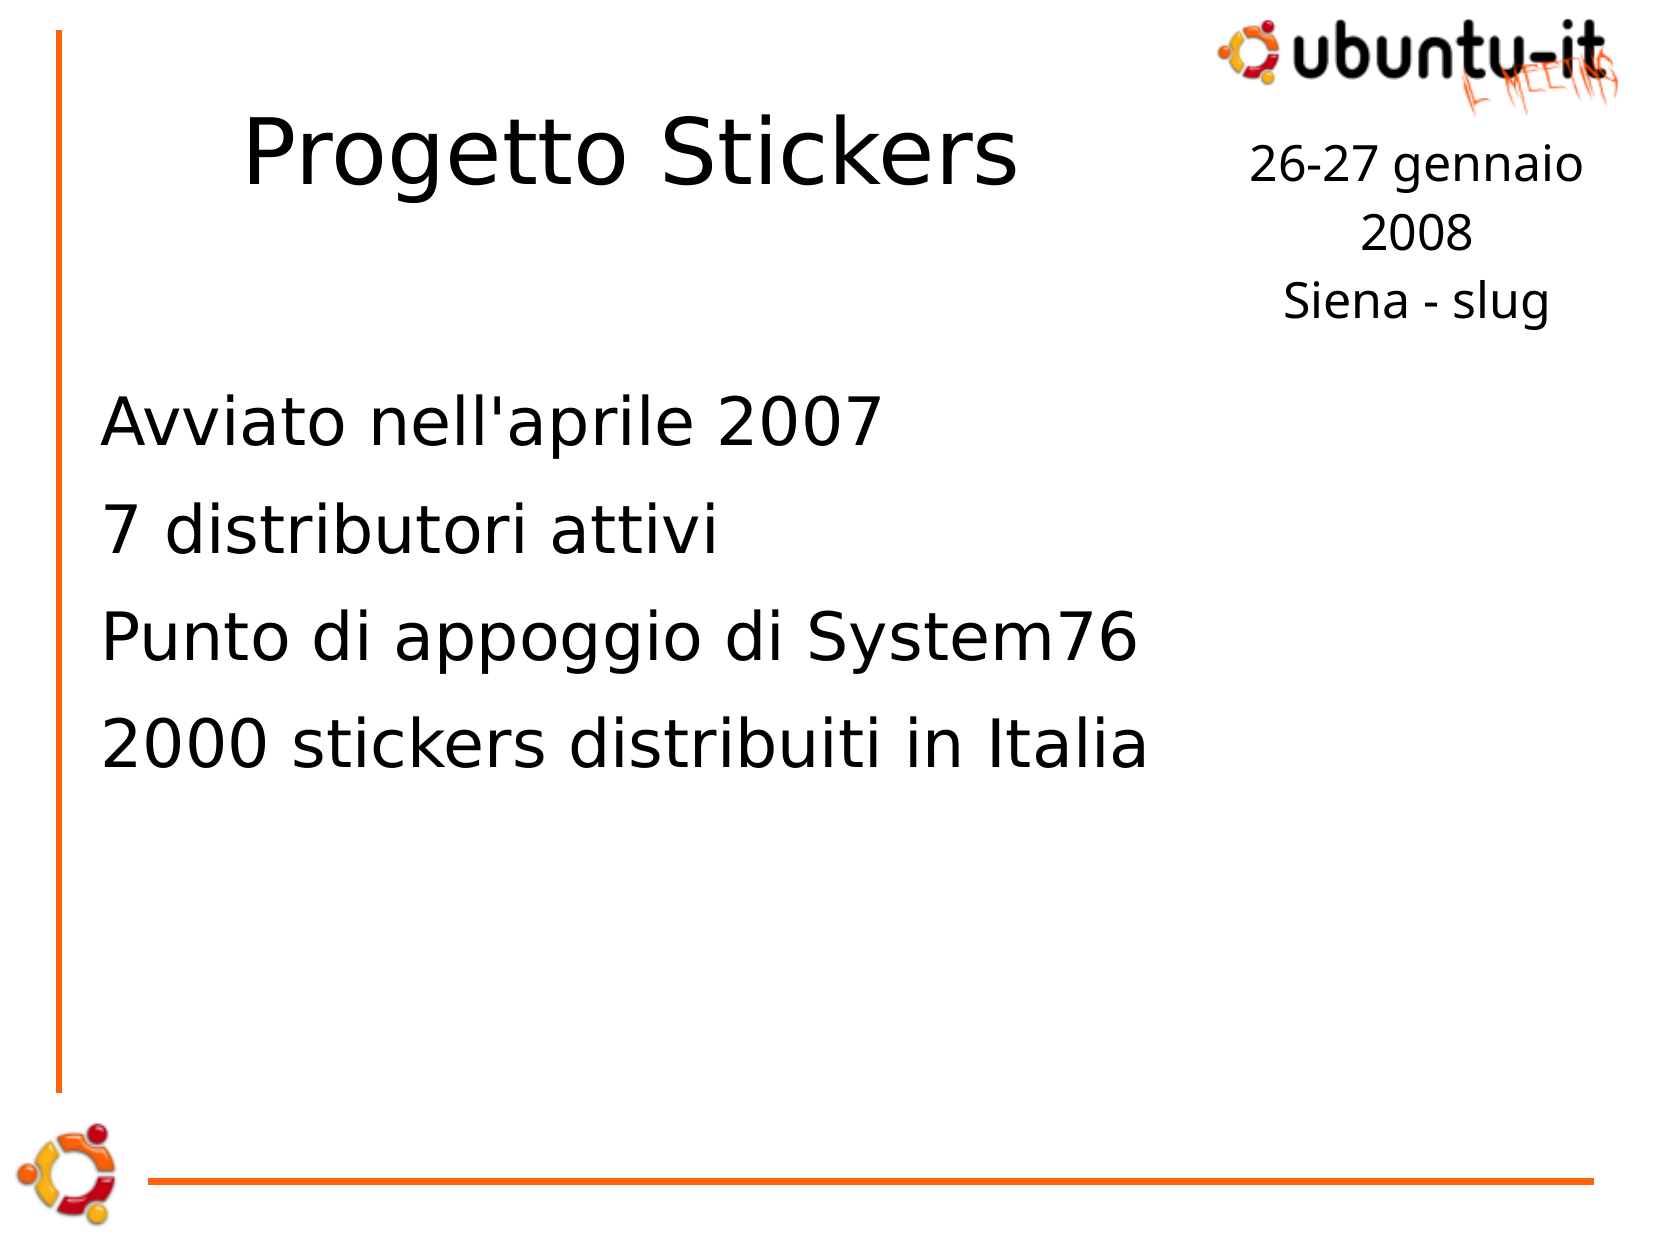

# Progetto Stickers
Avviato nell'aprile 2007
7 distributori attivi
Punto di appoggio di System76
2000 stickers distribuiti in Italia